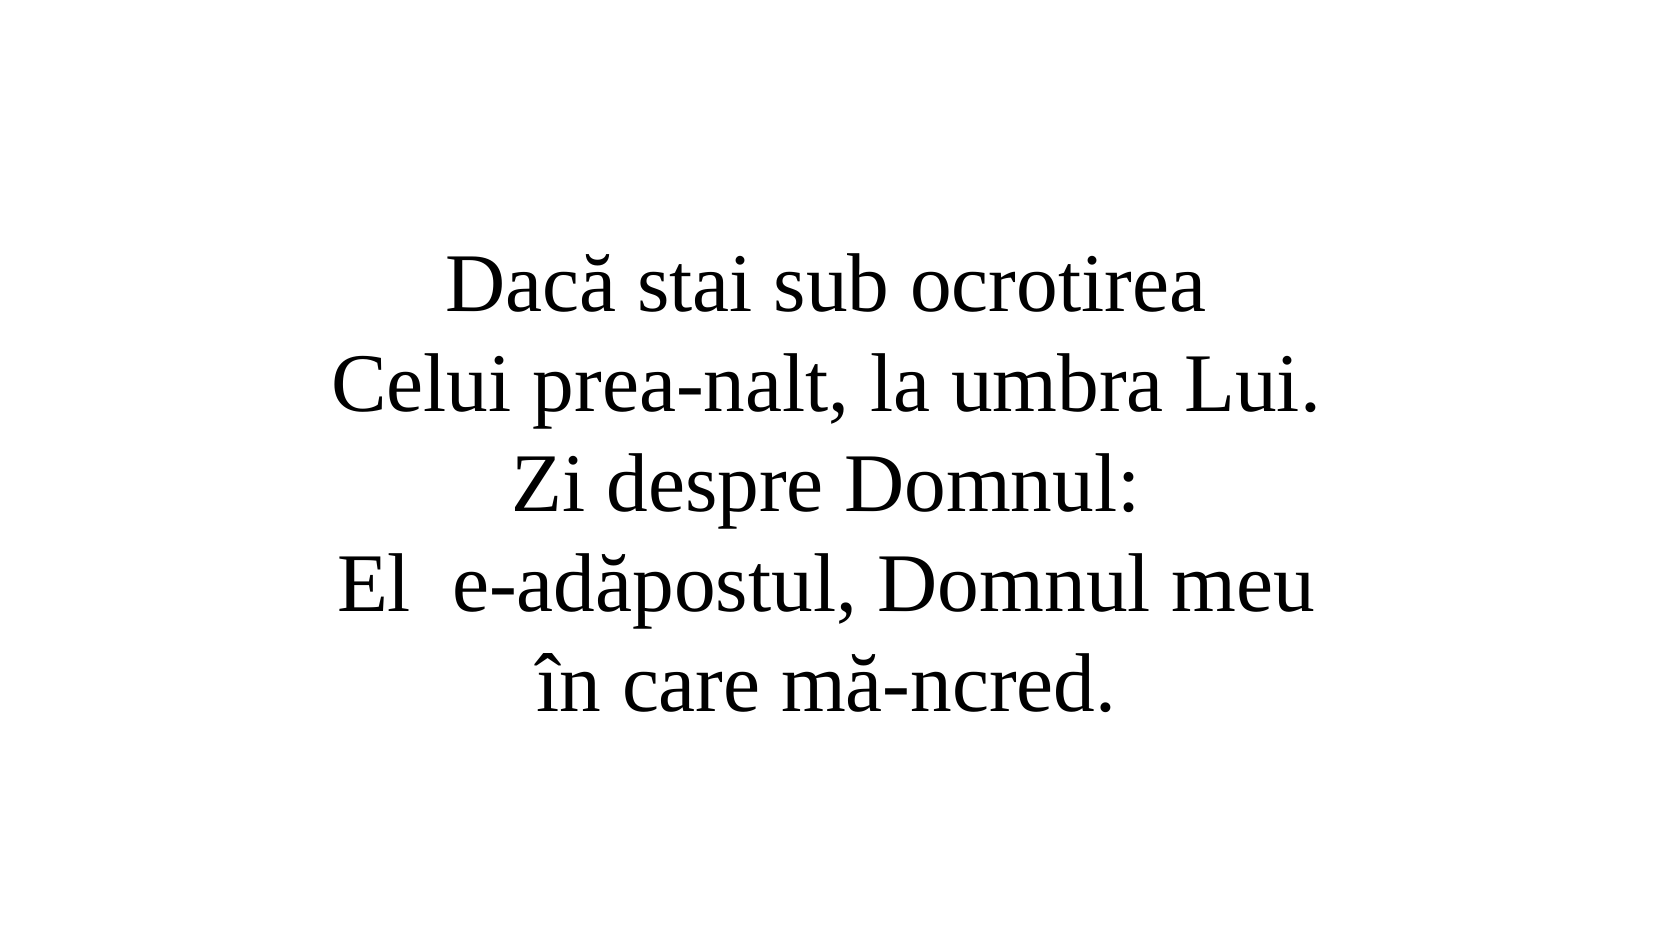

# Dacă stai sub ocrotirea
Celui prea-nalt, la umbra Lui.
Zi despre Domnul:
El e-adăpostul, Domnul meu
în care mă-ncred.